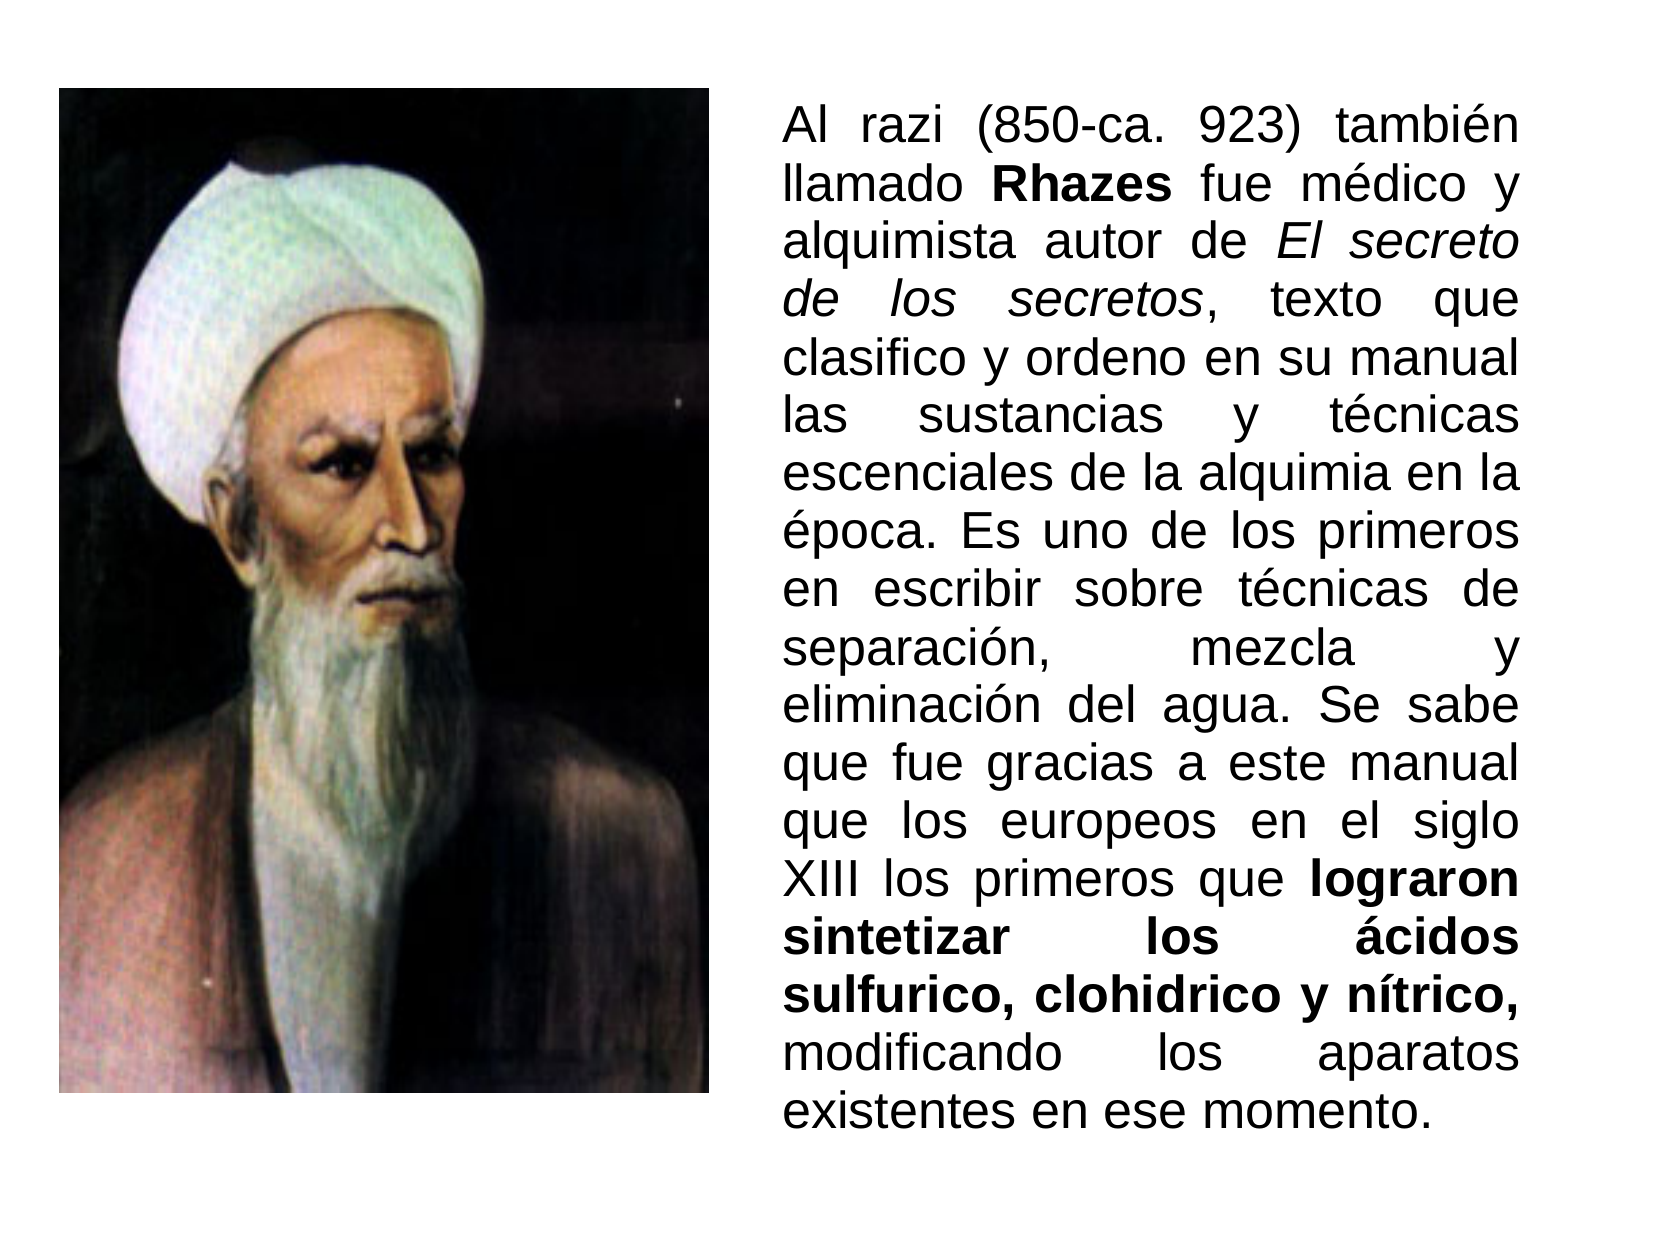

Al razi (850-ca. 923) también llamado Rhazes fue médico y alquimista autor de El secreto de los secretos, texto que clasifico y ordeno en su manual las sustancias y técnicas escenciales de la alquimia en la época. Es uno de los primeros en escribir sobre técnicas de separación, mezcla y eliminación del agua. Se sabe que fue gracias a este manual que los europeos en el siglo XIII los primeros que lograron sintetizar los ácidos sulfurico, clohidrico y nítrico, modificando los aparatos existentes en ese momento.